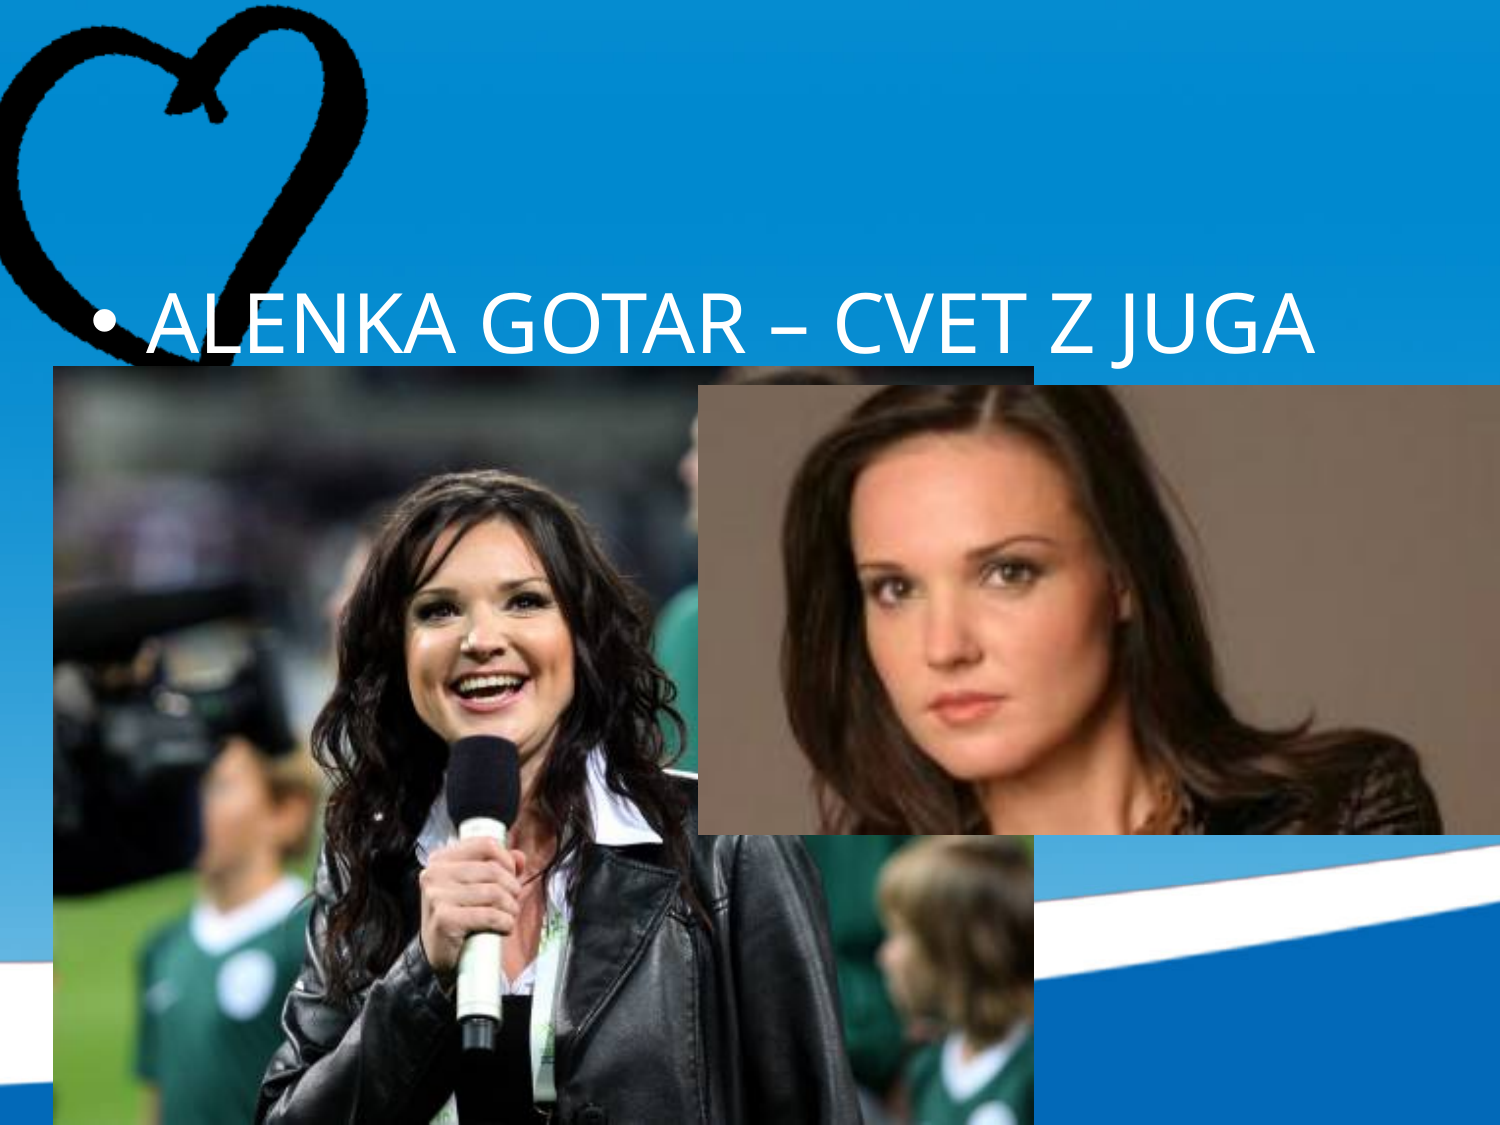

#
ALENKA GOTAR – CVET Z JUGA